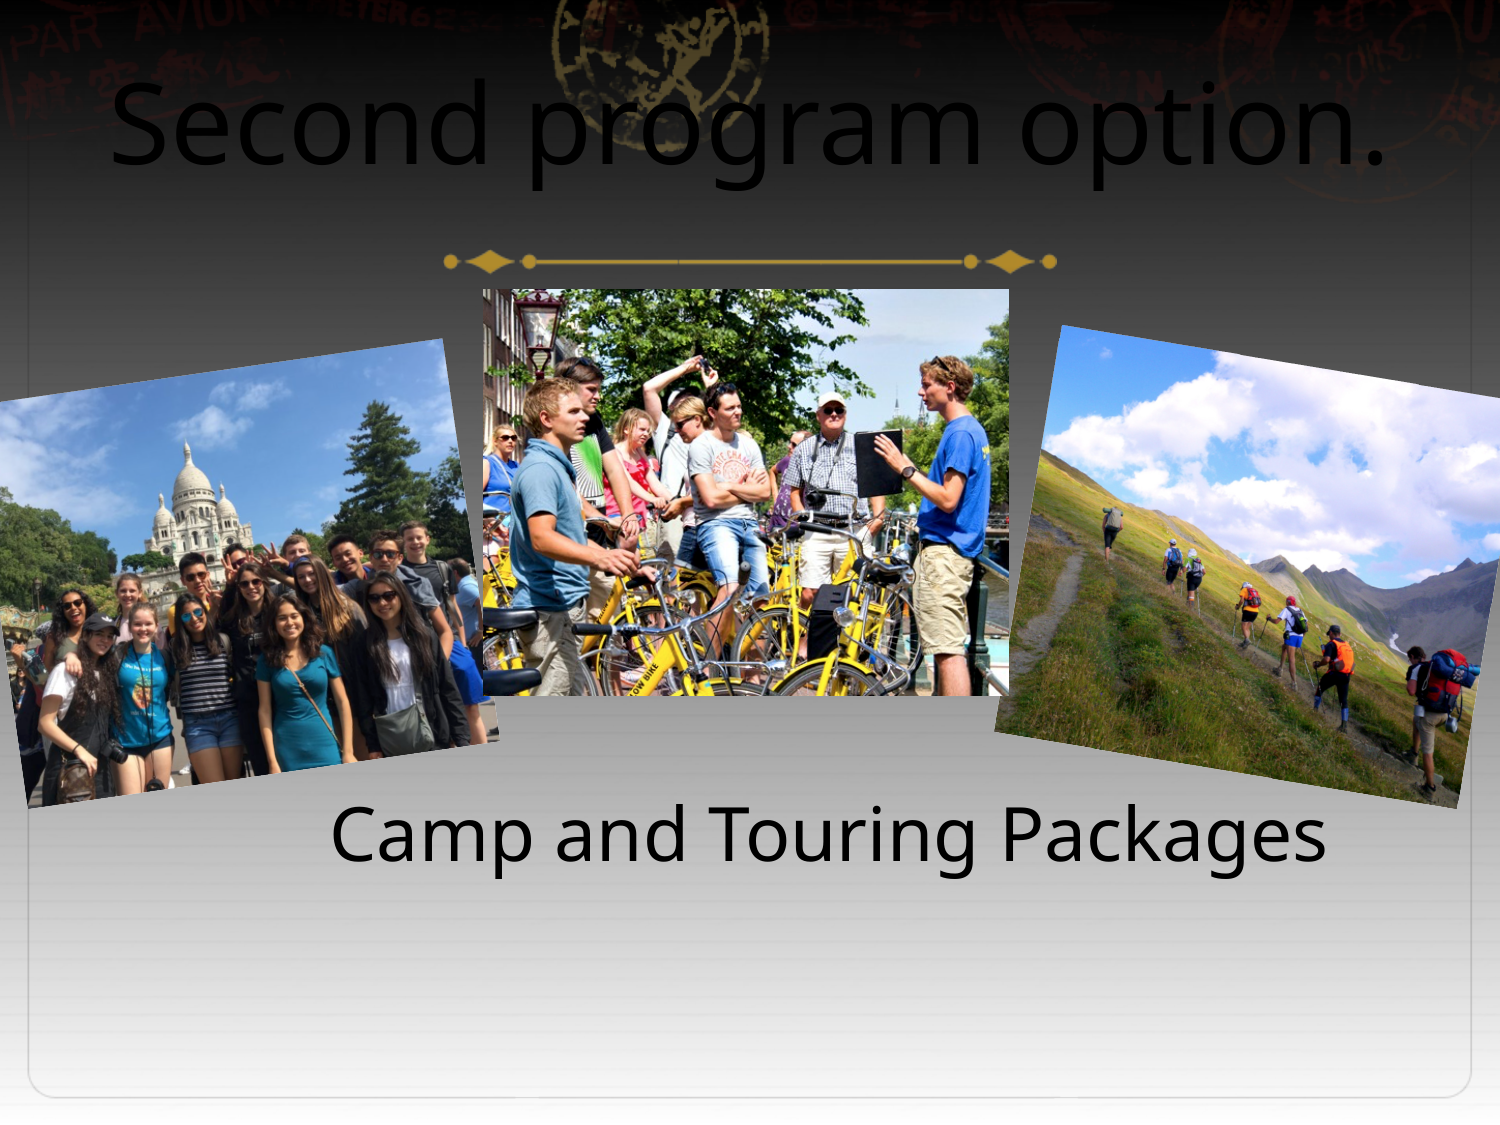

# Second program option.
 Camp and Touring Packages